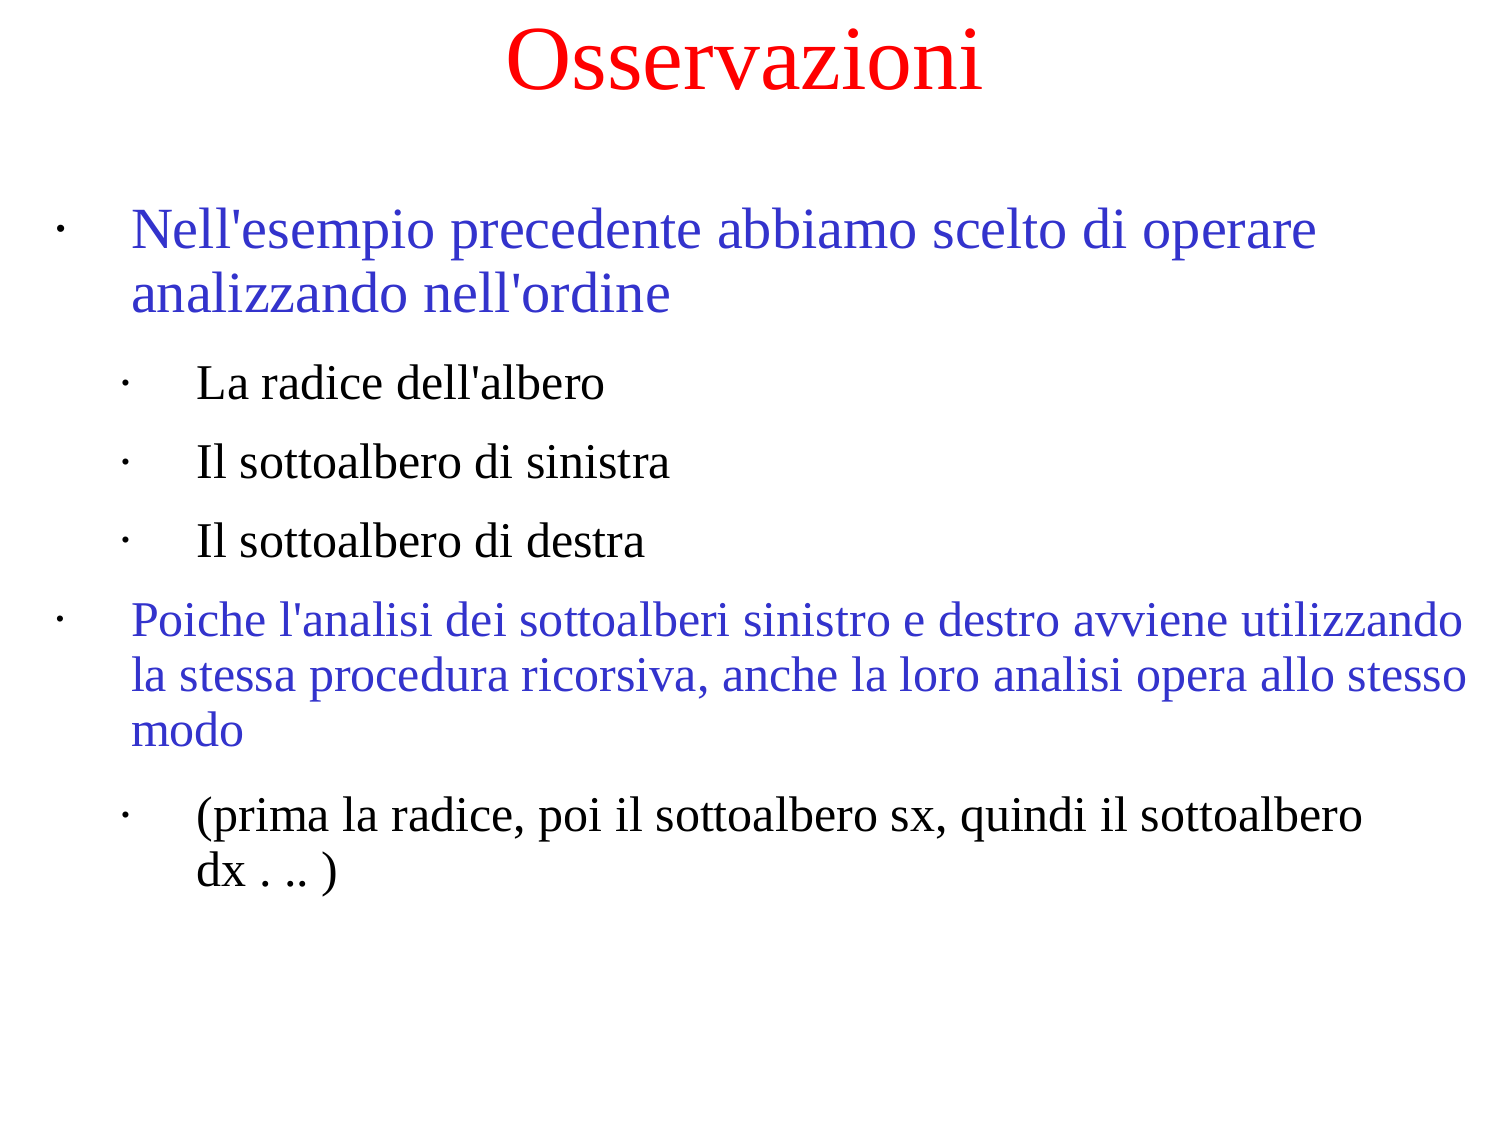

# Osservazioni
Nell'esempio precedente abbiamo scelto di operare analizzando nell'ordine
La radice dell'albero
Il sottoalbero di sinistra
Il sottoalbero di destra
Poiche l'analisi dei sottoalberi sinistro e destro avviene utilizzando la stessa procedura ricorsiva, anche la loro analisi opera allo stesso modo
(prima la radice, poi il sottoalbero sx, quindi il sottoalbero dx . .. )